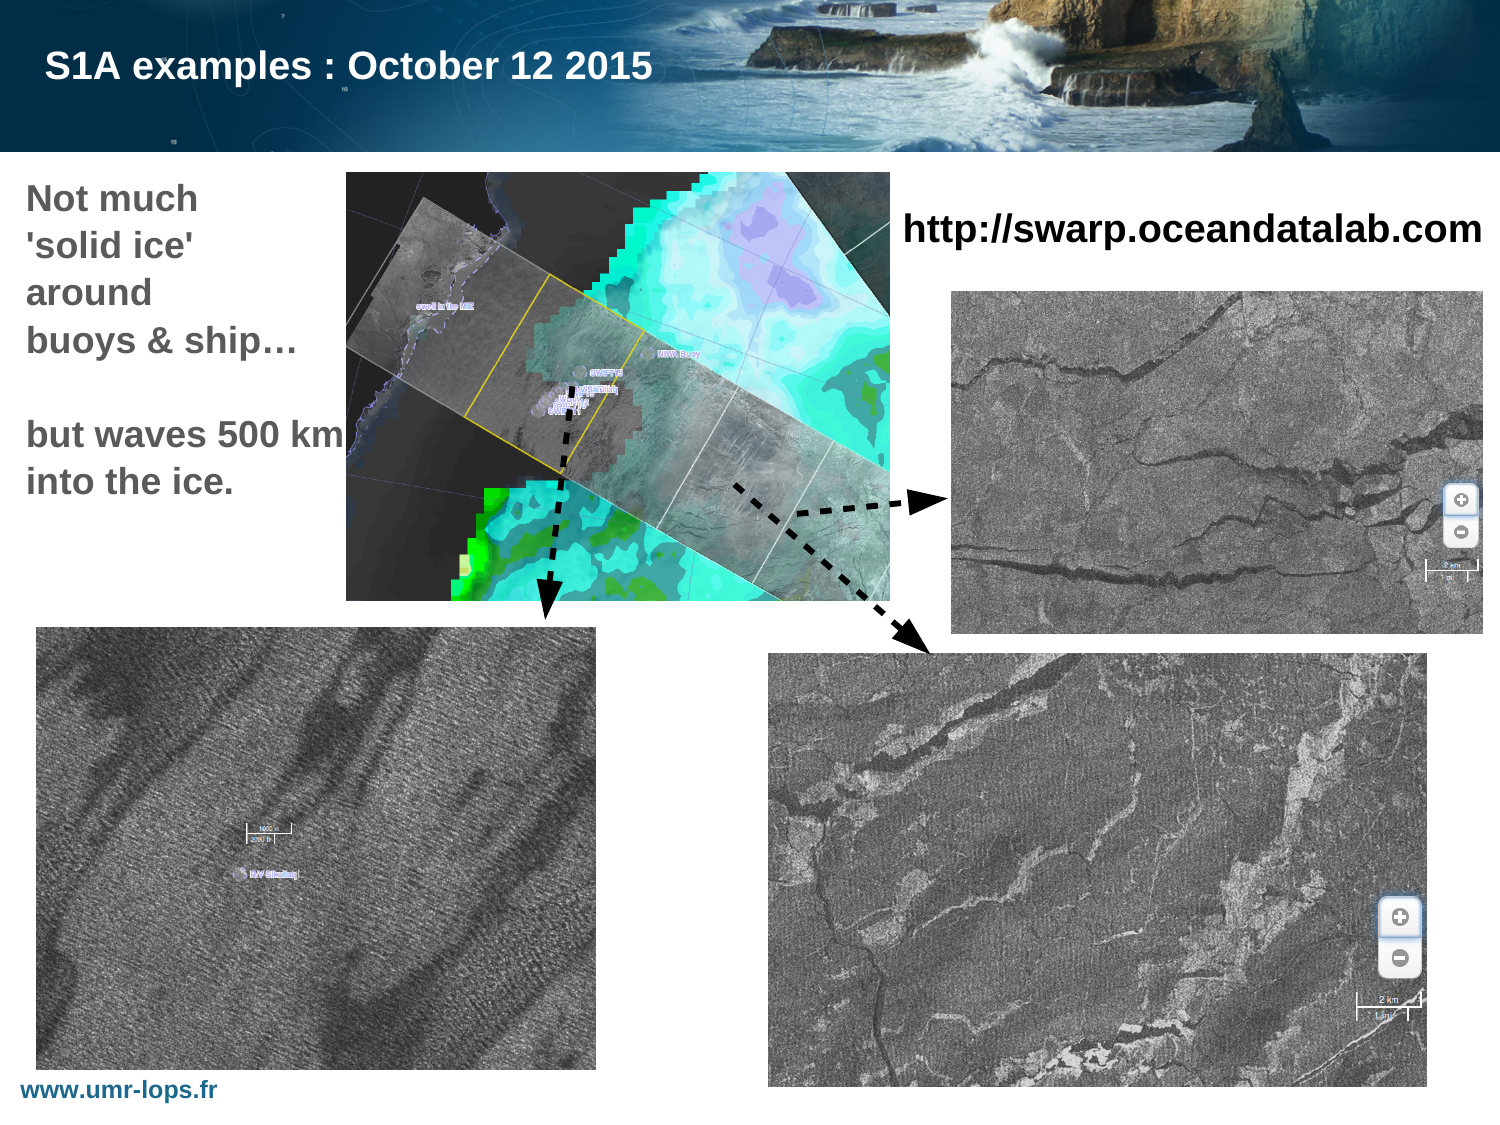

S1A examples : October 12 2015
Not much
'solid ice'
around
buoys & ship…
but waves 500 km
into the ice.
http://swarp.oceandatalab.com